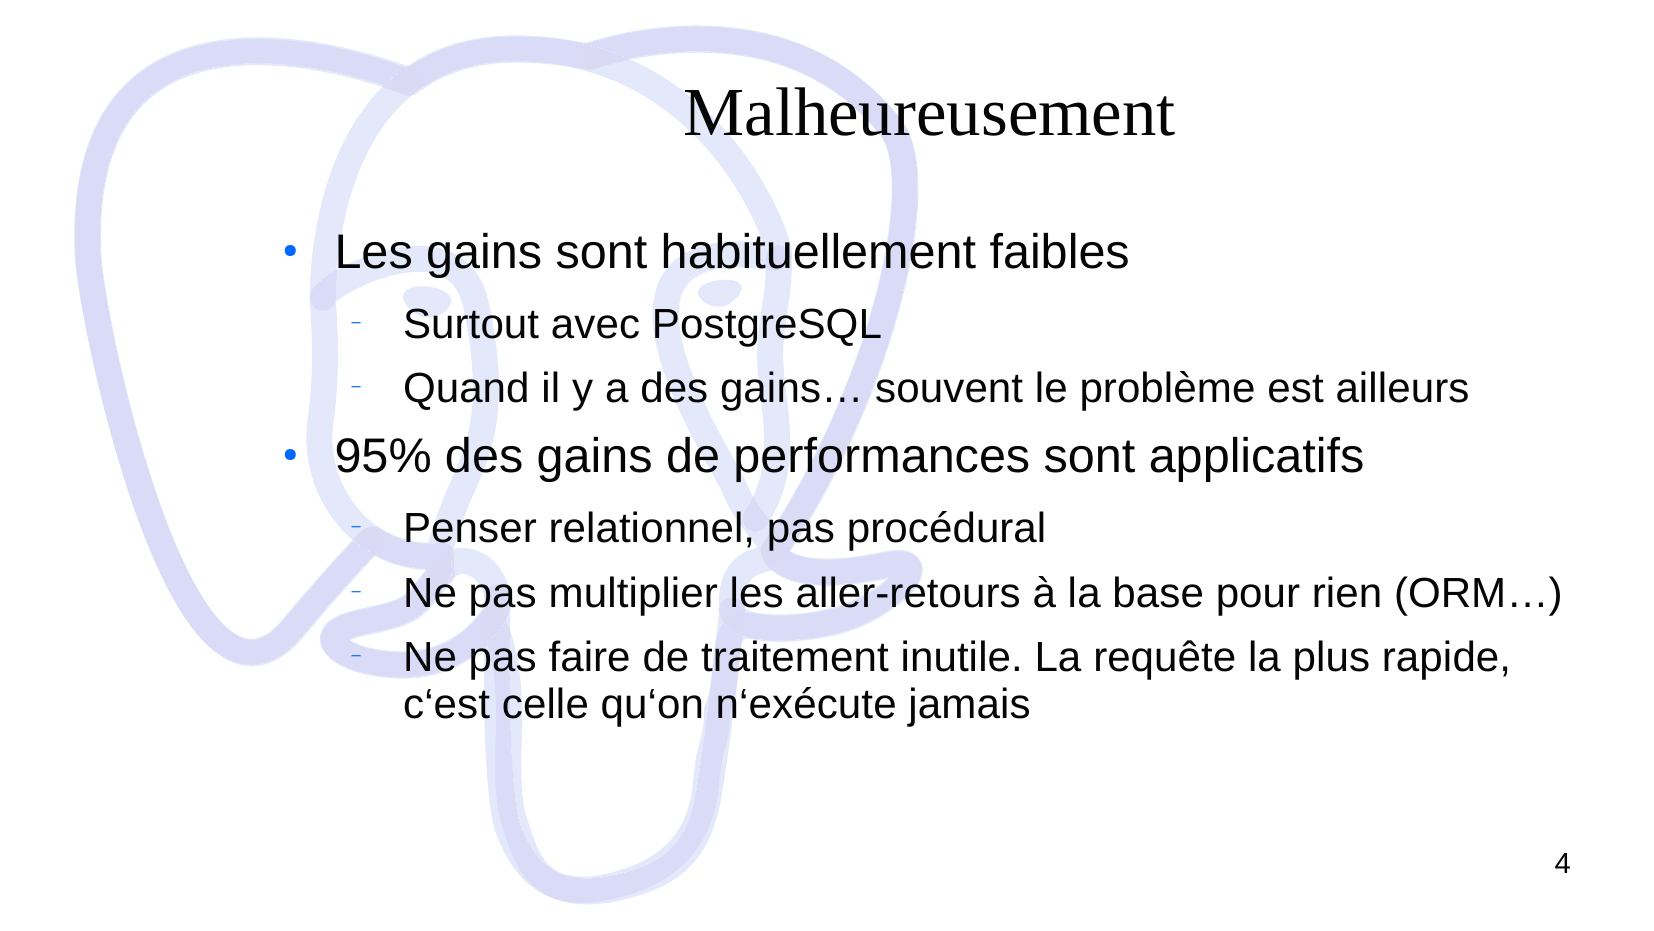

# Malheureusement
Les gains sont habituellement faibles
Surtout avec PostgreSQL
Quand il y a des gains… souvent le problème est ailleurs
95% des gains de performances sont applicatifs
Penser relationnel, pas procédural
Ne pas multiplier les aller-retours à la base pour rien (ORM…)
Ne pas faire de traitement inutile. La requête la plus rapide, c‘est celle qu‘on n‘exécute jamais
4